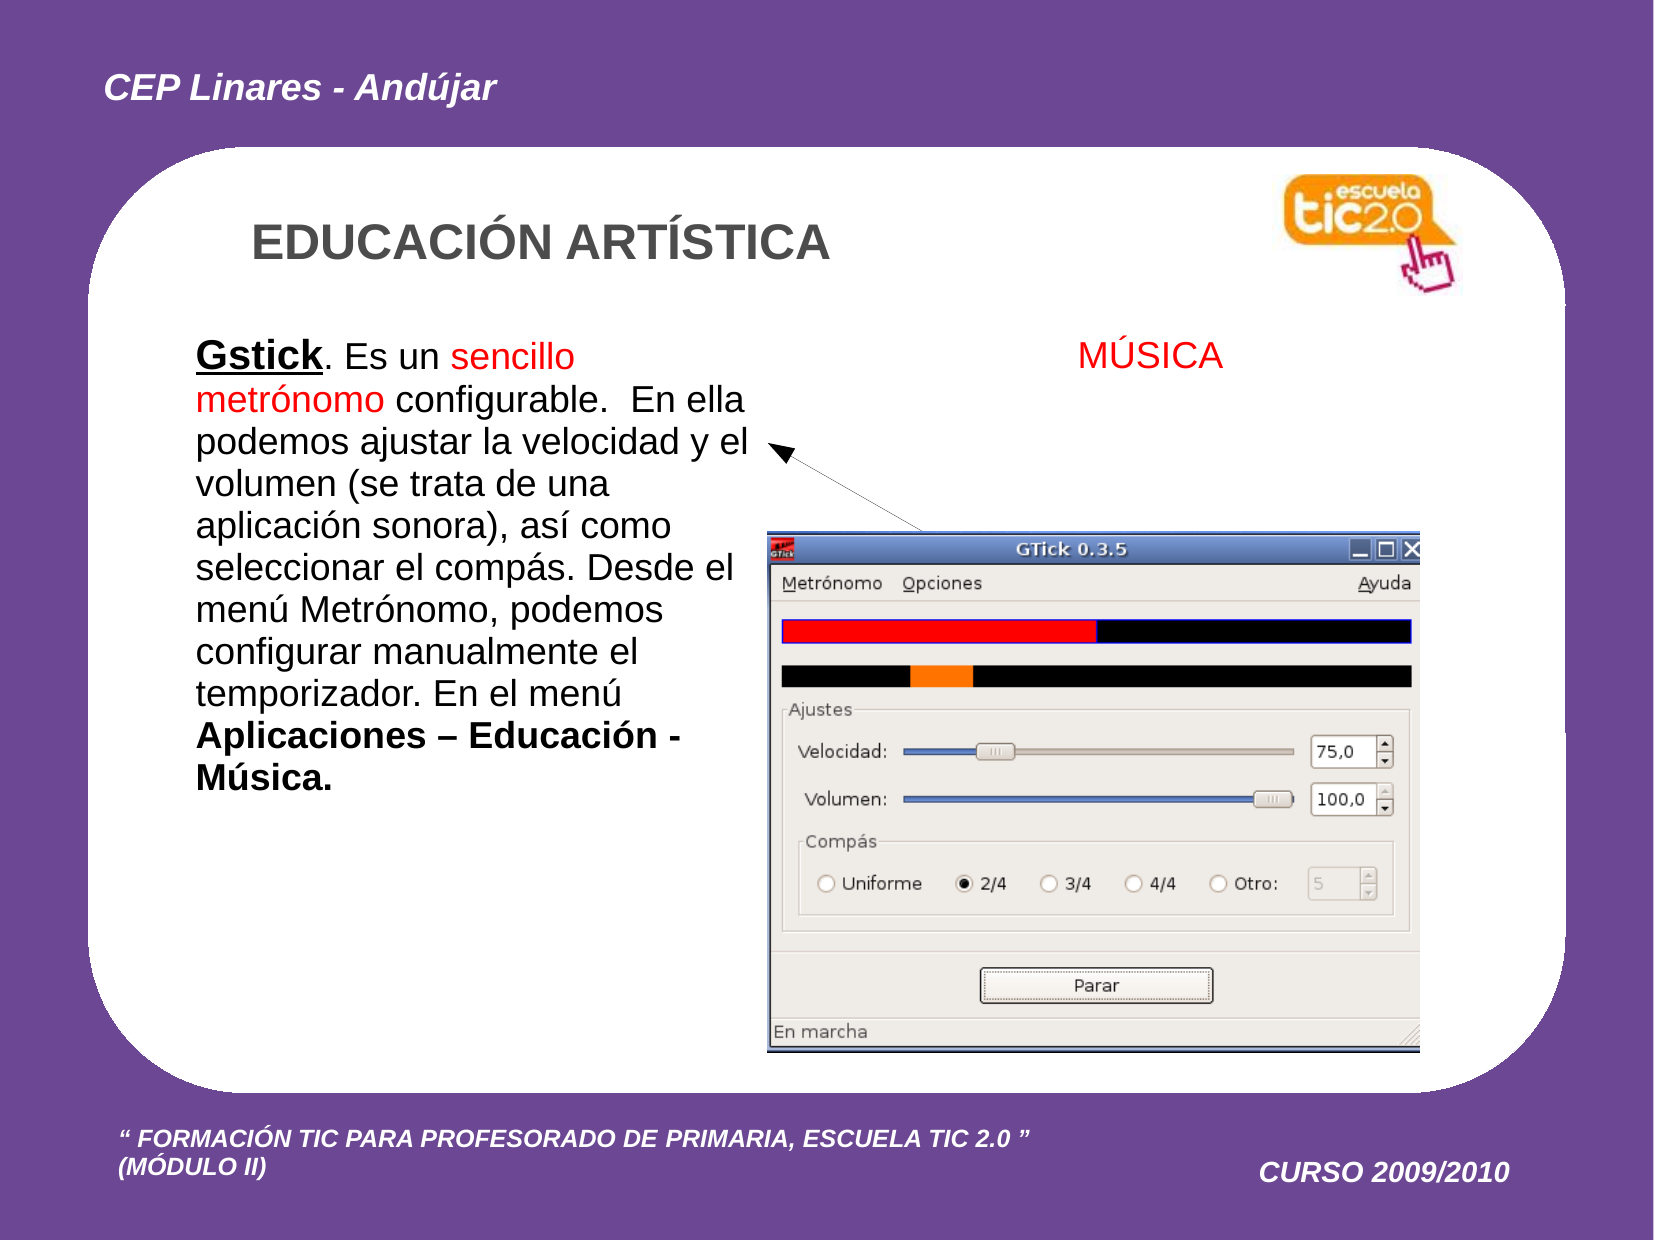

EDUCACIÓN ARTÍSTICA
Gstick. Es un sencillo metrónomo configurable. En ella
podemos ajustar la velocidad y el volumen (se trata de una aplicación sonora), así como
seleccionar el compás. Desde el menú Metrónomo, podemos configurar manualmente el
temporizador. En el menú Aplicaciones – Educación - Música.
MÚSICA